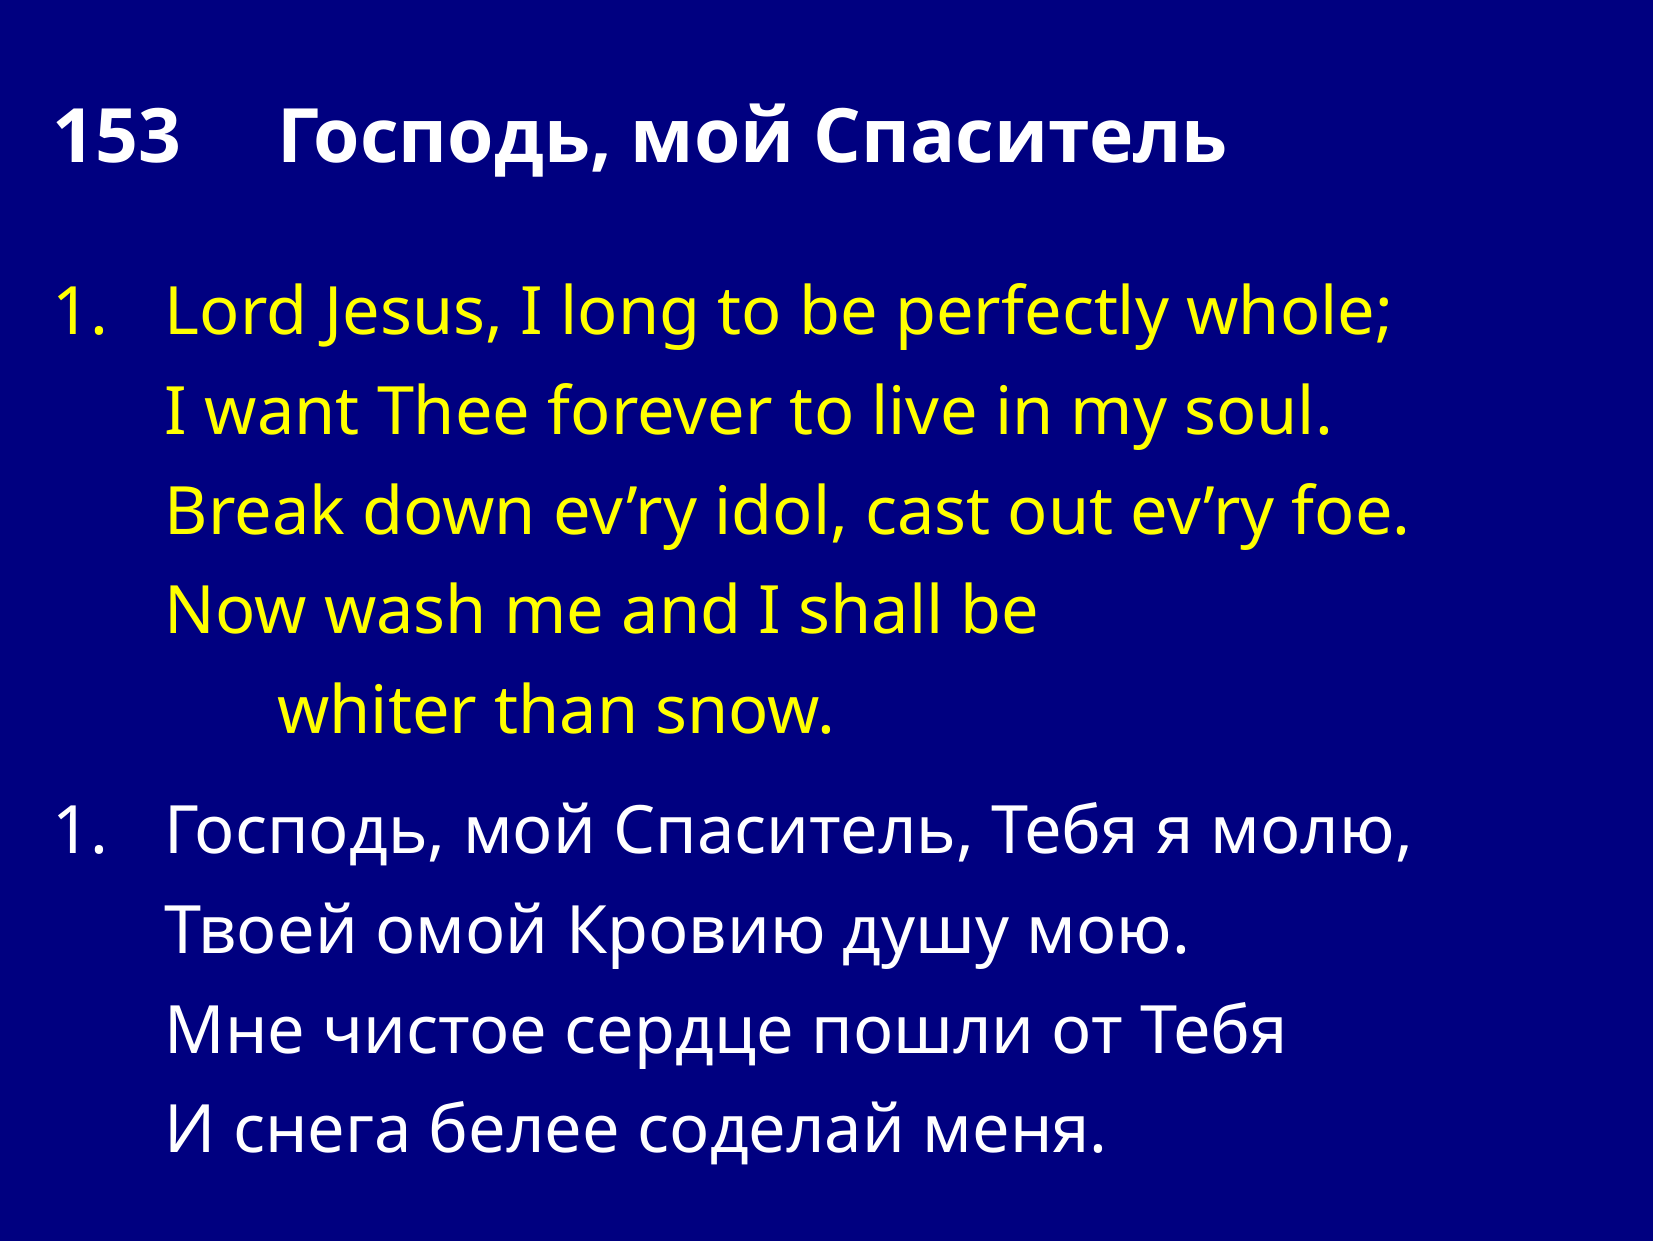

1.	Lord Jesus, I long to be perfectly whole;
	I want Thee forever to live in my soul.
	Break down ev’ry idol, cast out ev’ry foe.
	Now wash me and I shall be
		whiter than snow.
153	Господь, мой Спаситель
1.	Господь, мой Спаситель, Тебя я молю,
	Твоей омой Кровию душу мою.
	Мне чистое сердце пошли от Тебя
	И снега белее соделай меня.